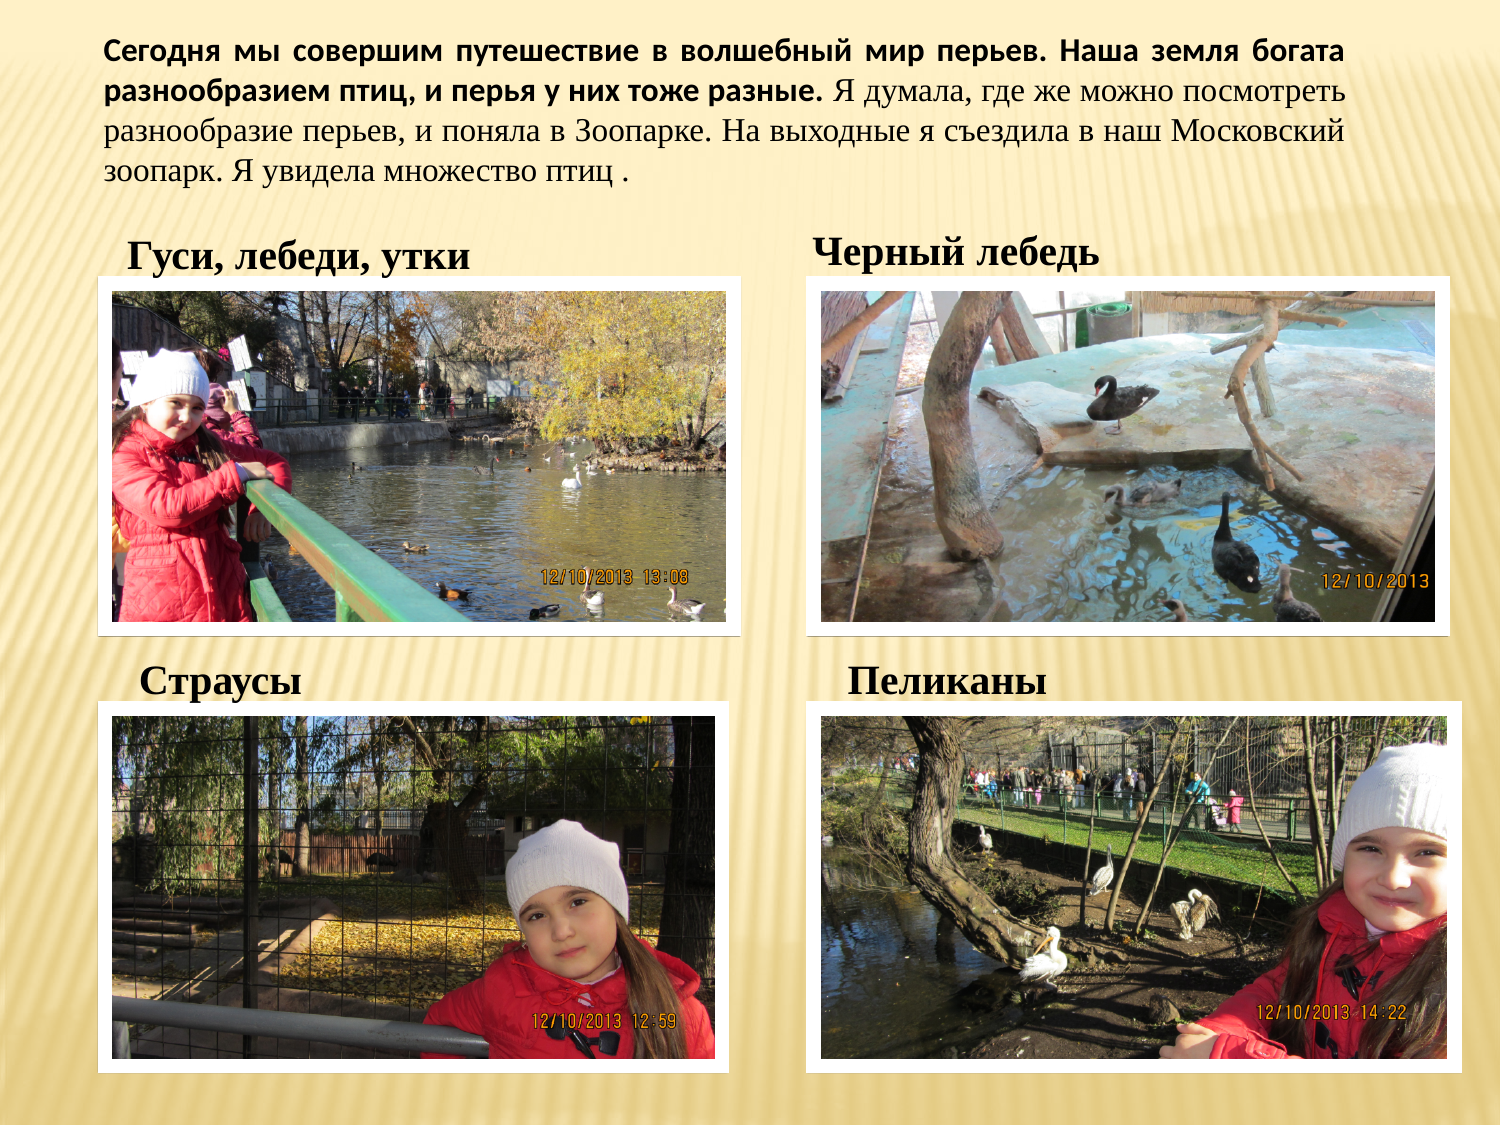

Сегодня мы совершим путешествие в волшебный мир перьев. Наша земля богата разнообразием птиц, и перья у них тоже разные. Я думала, где же можно посмотреть разнообразие перьев, и поняла в Зоопарке. На выходные я съездила в наш Московский зоопарк. Я увидела множество птиц .
Черный лебедь
Гуси, лебеди, утки
Страусы
Пеликаны